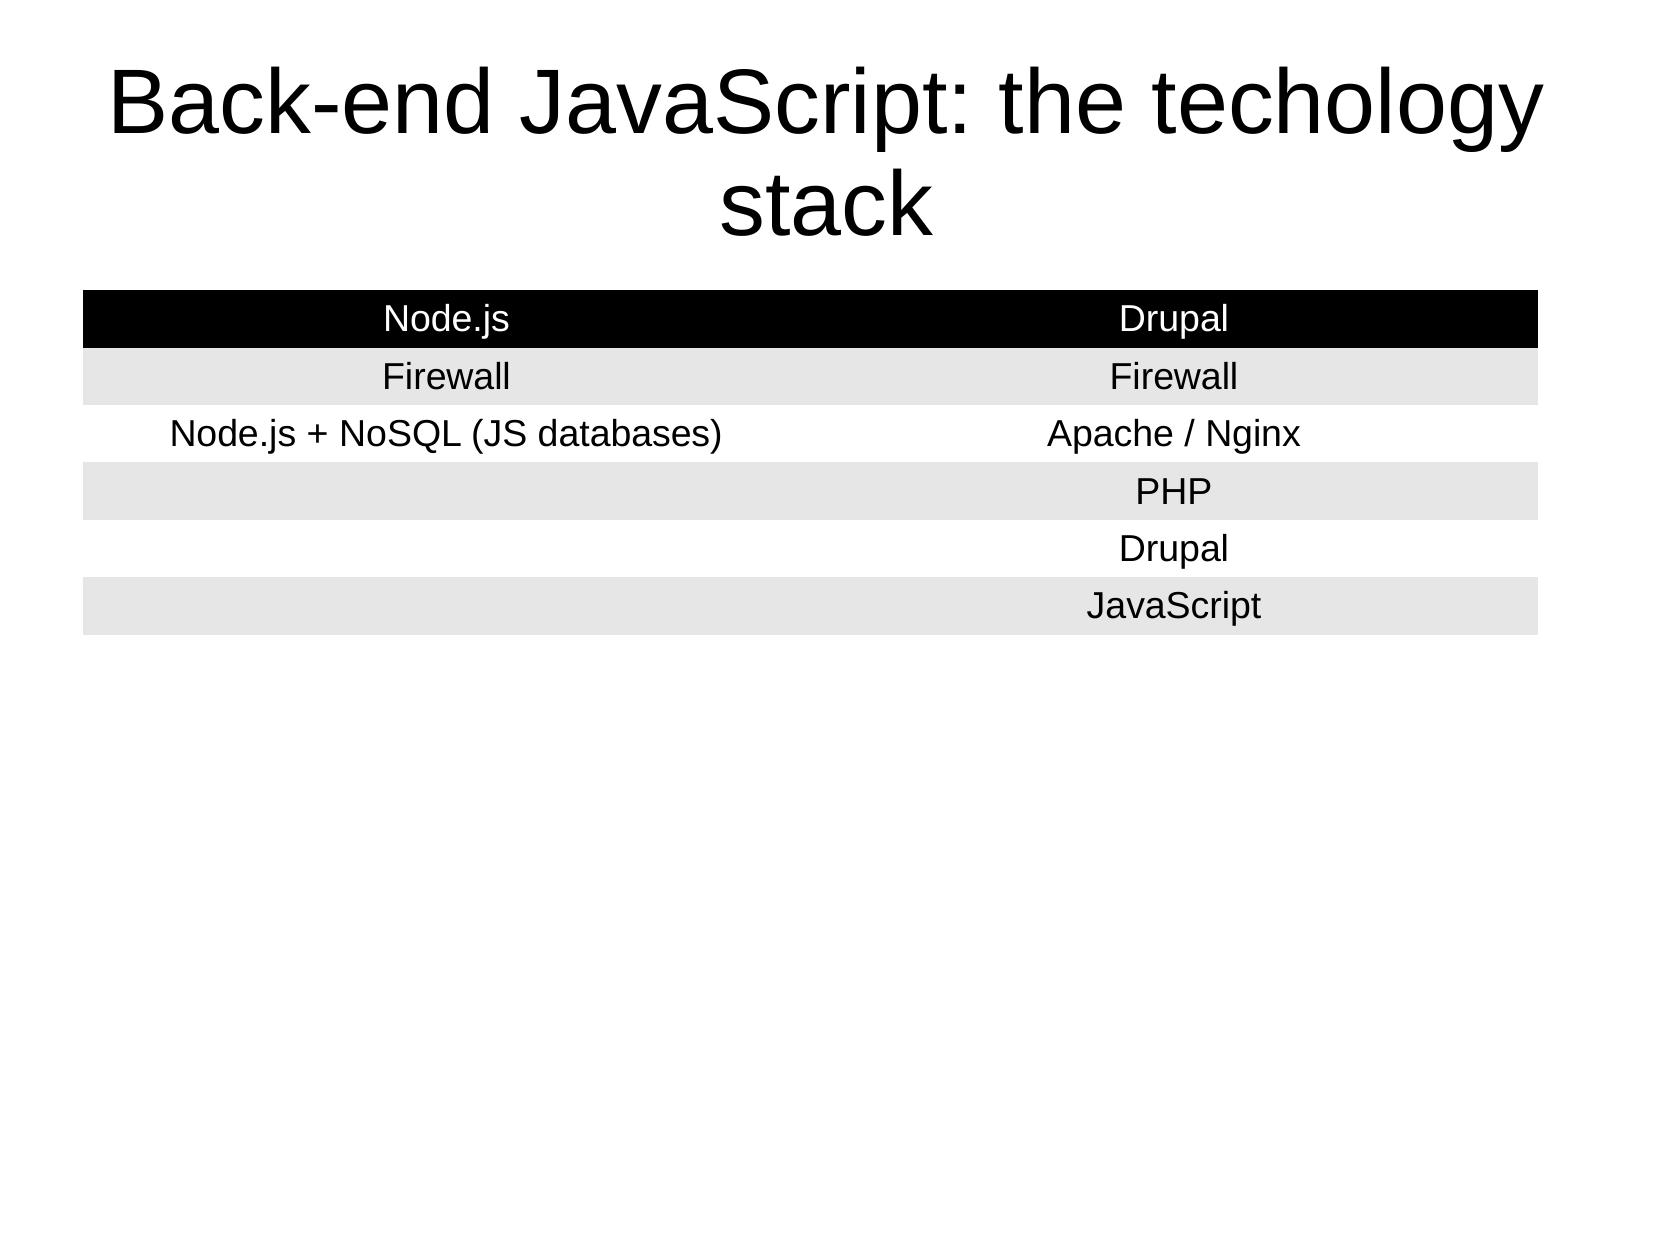

# Back-end JavaScript: the techology stack
| Node.js | Drupal |
| --- | --- |
| Firewall | Firewall |
| Node.js + NoSQL (JS databases) | Apache / Nginx |
| | PHP |
| | Drupal |
| | JavaScript |